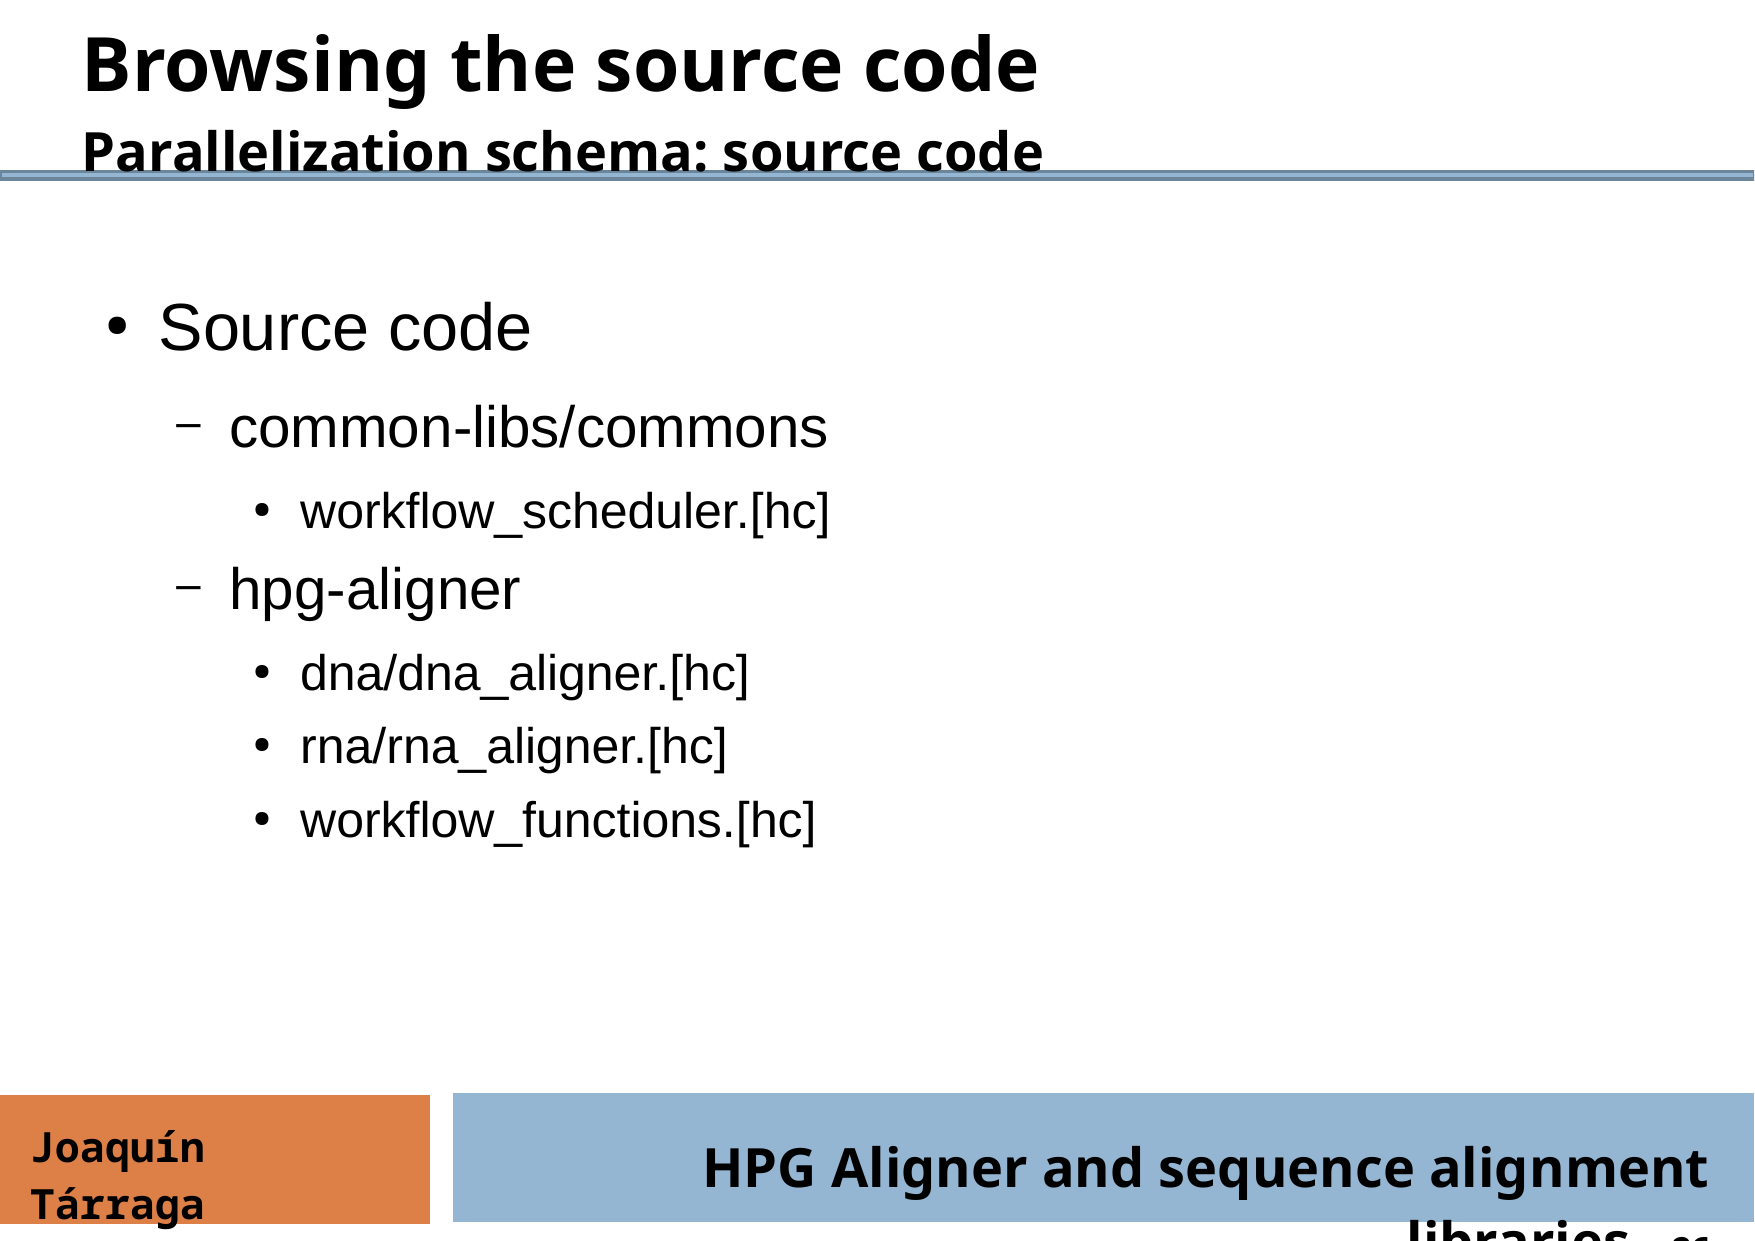

Browsing the source code
Parallelization schema: source code
# Source code
common-libs/commons
workflow_scheduler.[hc]
hpg-aligner
dna/dna_aligner.[hc]
rna/rna_aligner.[hc]
workflow_functions.[hc]
Joaquín Tárraga
jtarraga@cipf.es
HPG Aligner and sequence alignment libraries 26